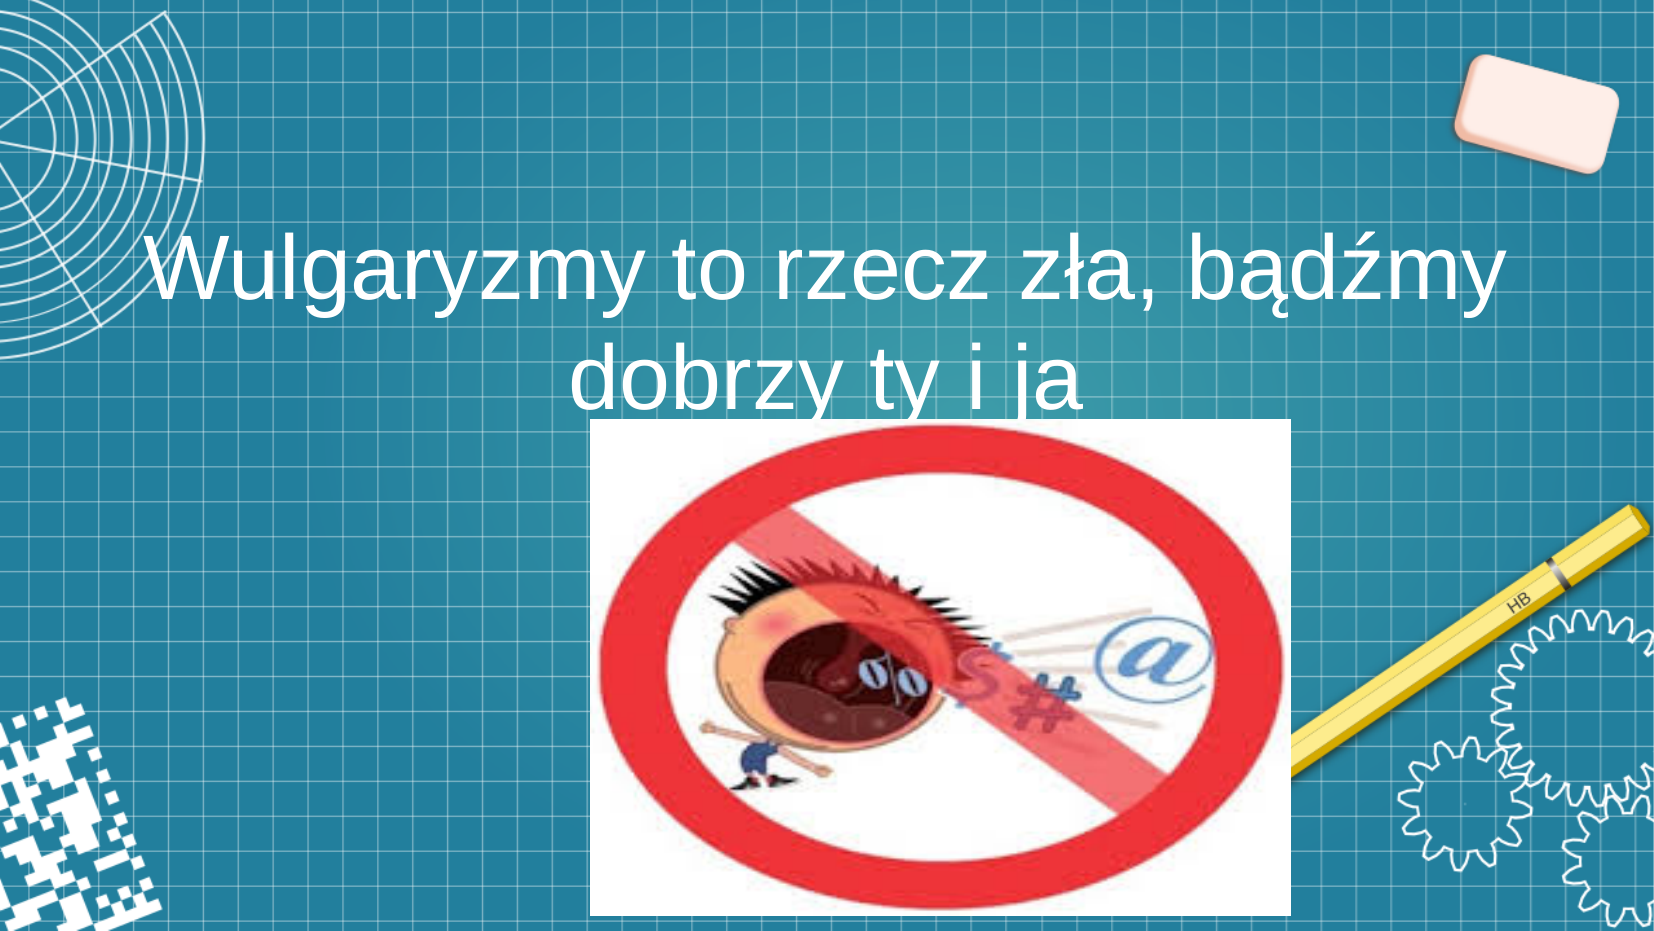

# Wulgaryzmy to rzecz zła, bądźmy dobrzy ty i ja